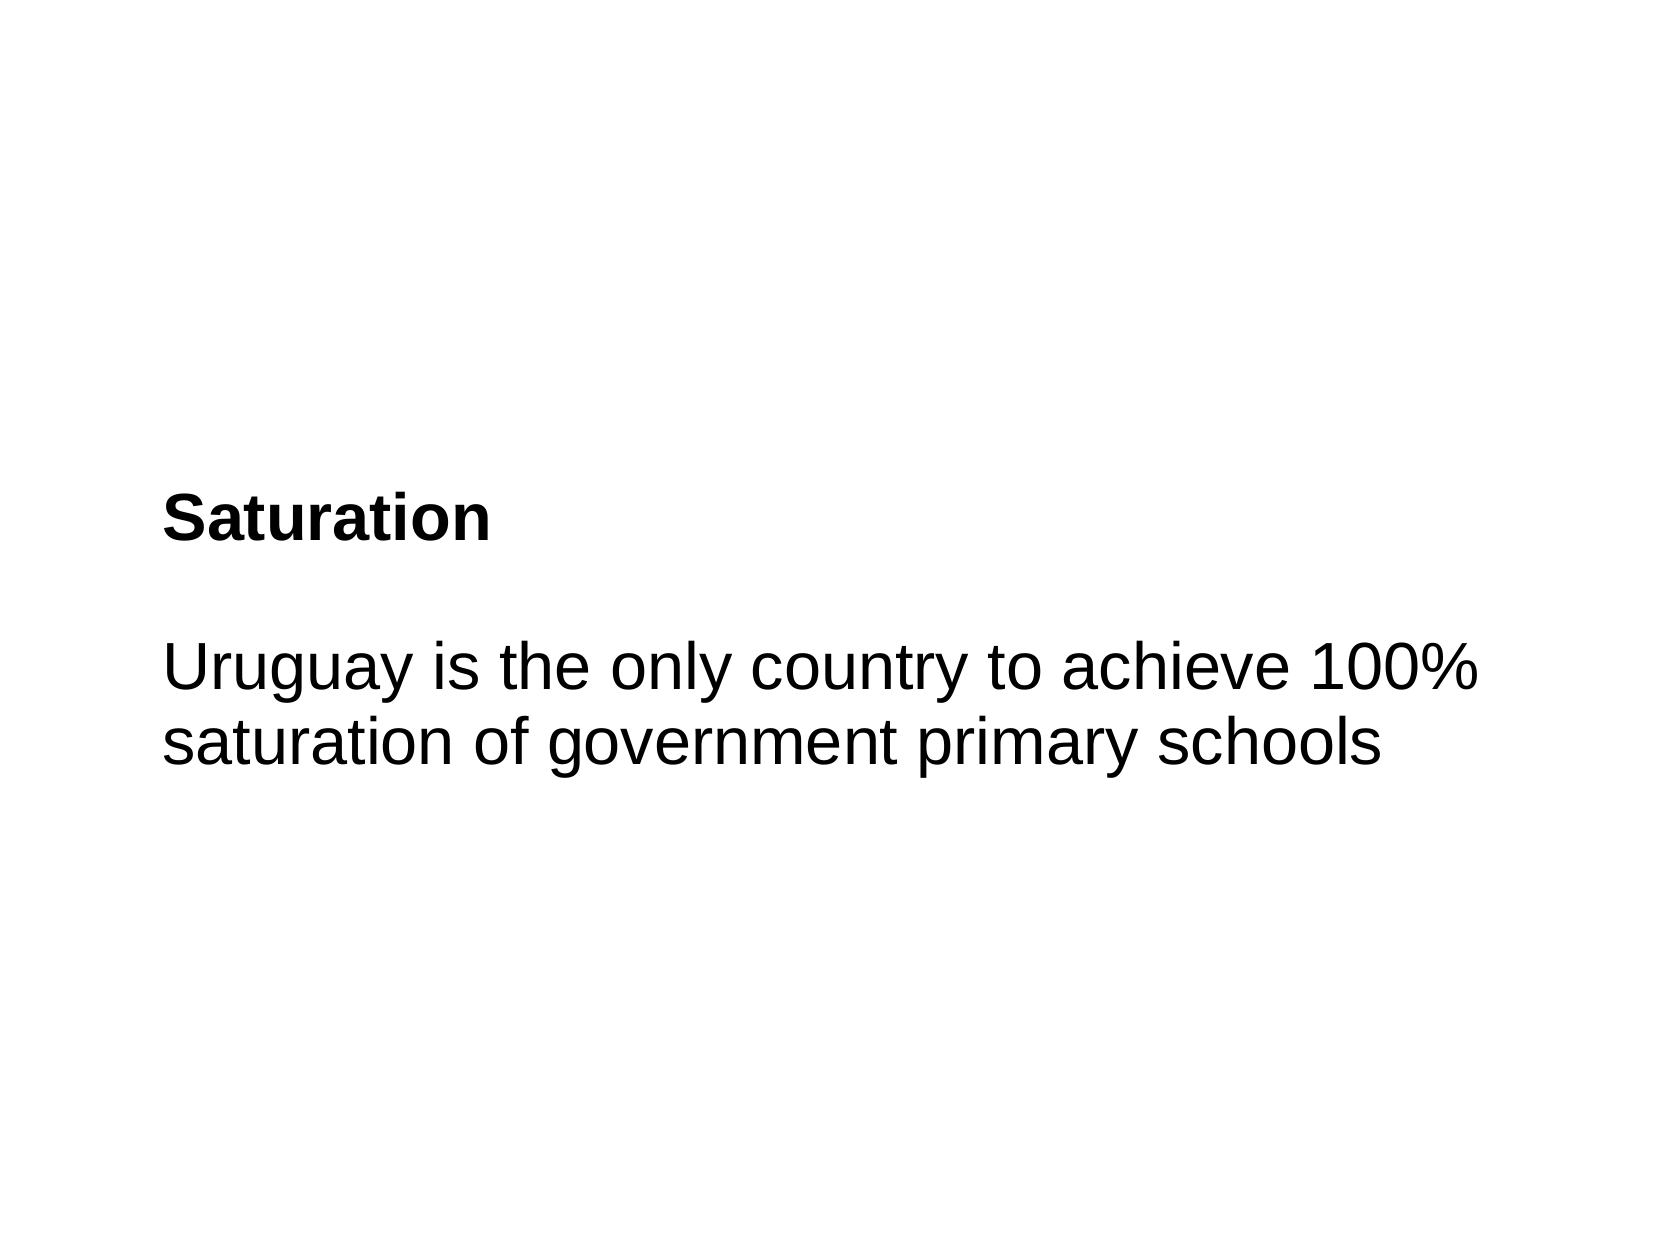

Saturation
Uruguay is the only country to achieve 100% saturation of government primary schools